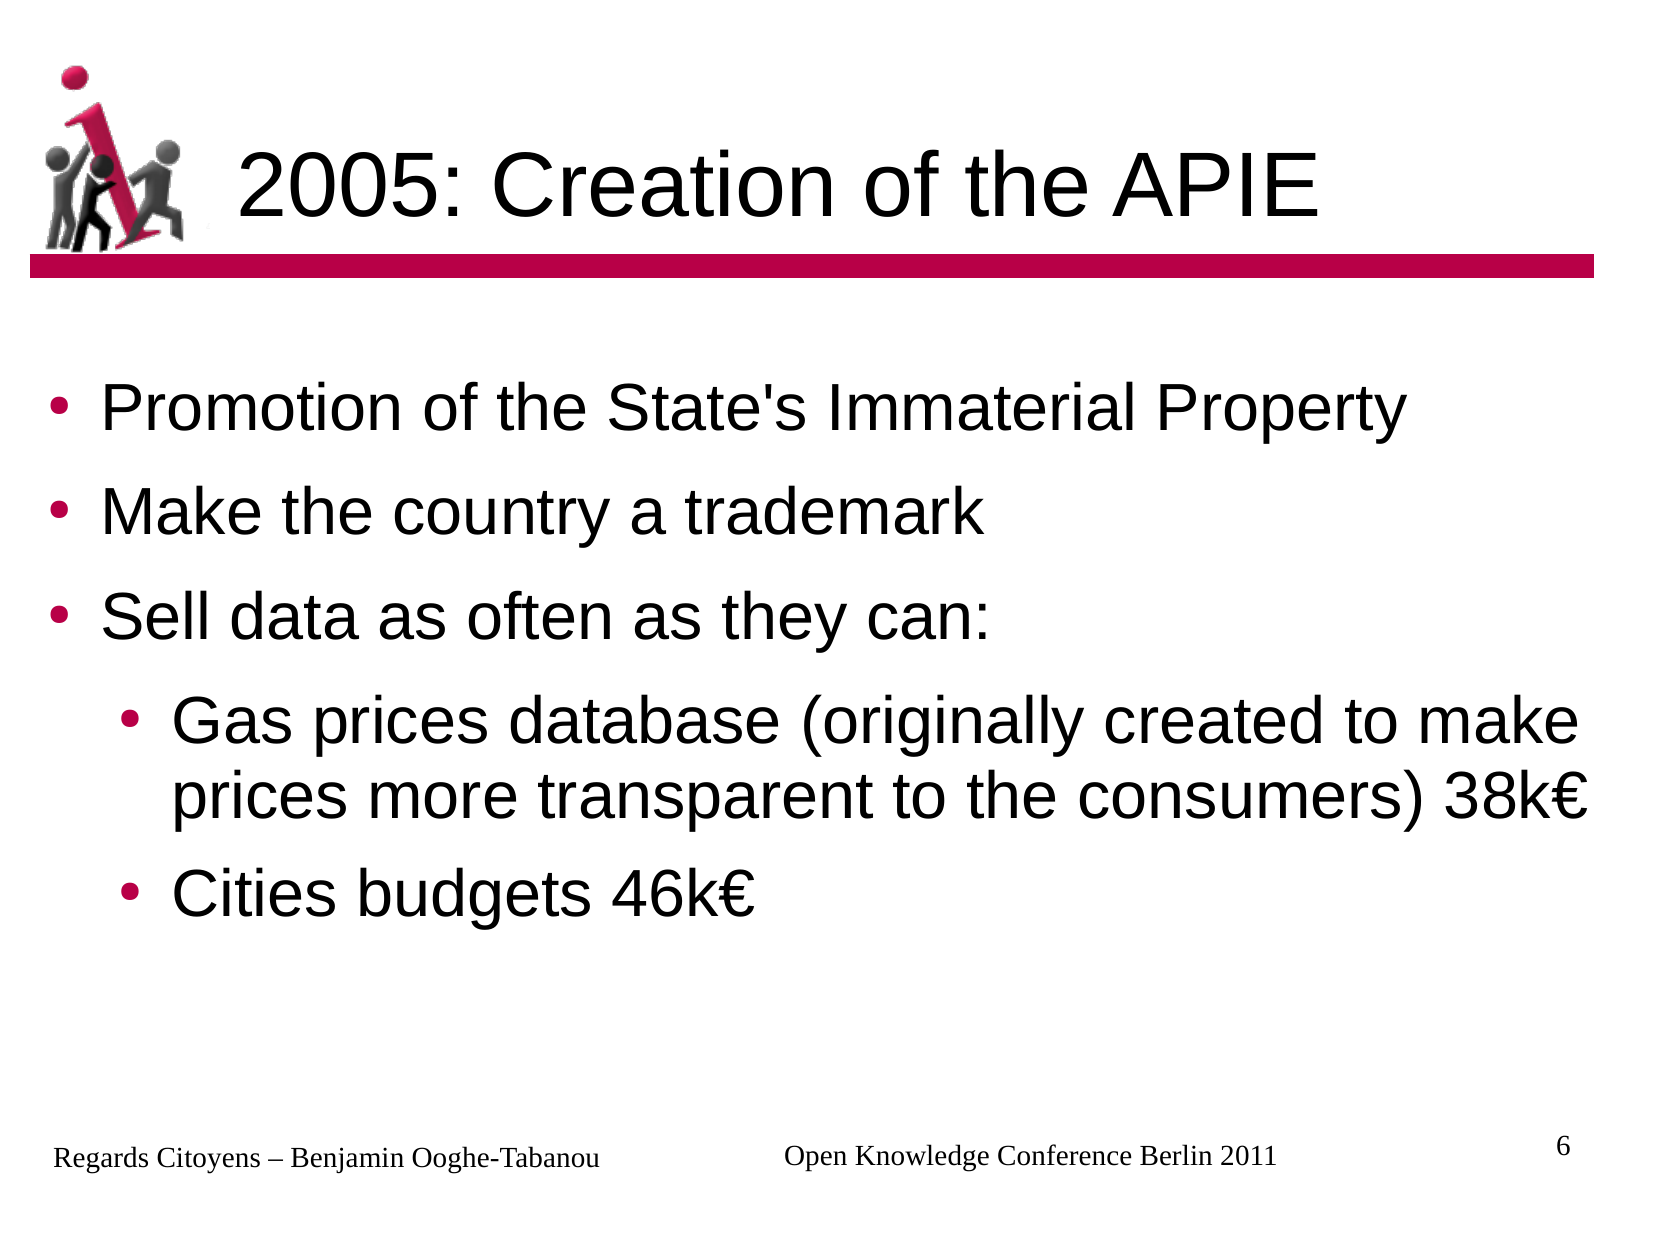

# 2005: Creation of the APIE
Promotion of the State's Immaterial Property
Make the country a trademark
Sell data as often as they can:
Gas prices database (originally created to make prices more transparent to the consumers) 38k€
Cities budgets 46k€
6
Benjamin Ooghe-Tabanou - Open Knowledge Conference Berlin 2011